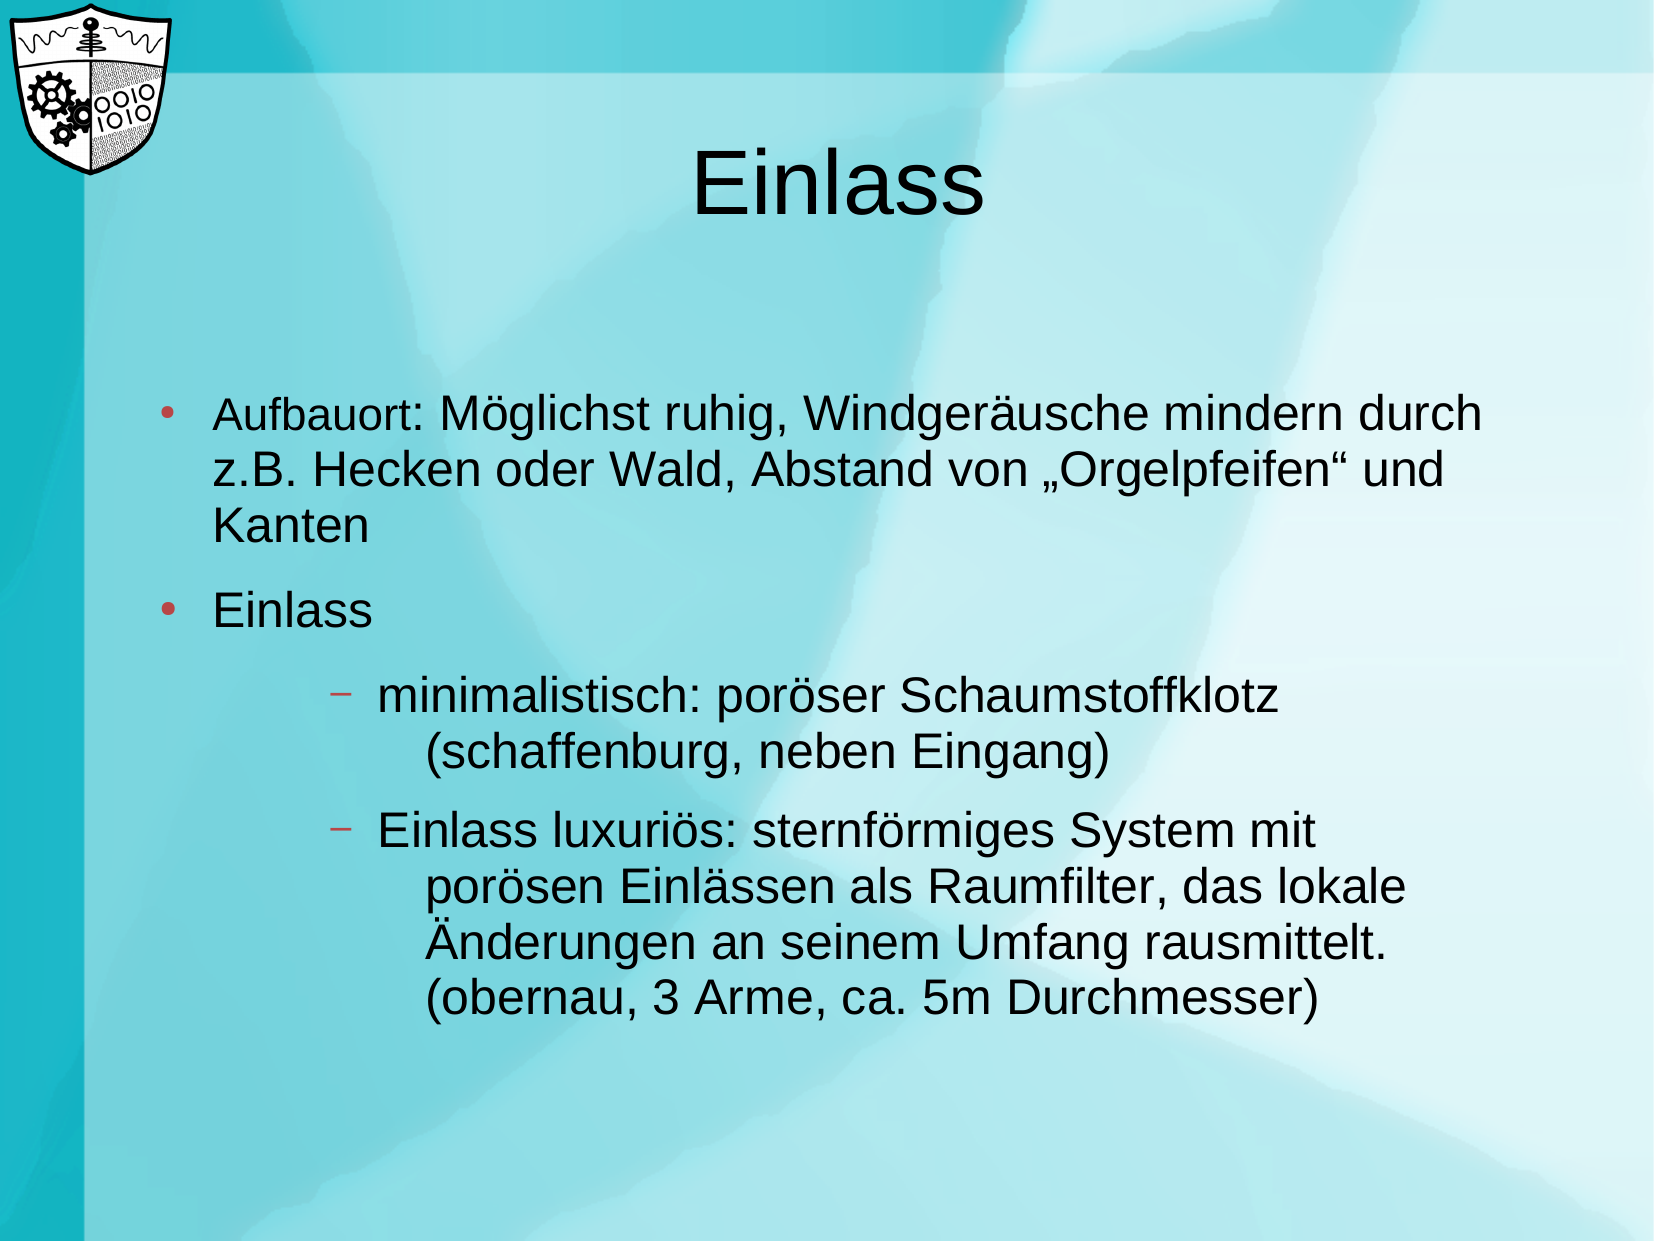

# Einlass
Aufbauort: Möglichst ruhig, Windgeräusche mindern durch z.B. Hecken oder Wald, Abstand von „Orgelpfeifen“ und Kanten
Einlass
minimalistisch: poröser Schaumstoffklotz (schaffenburg, neben Eingang)
Einlass luxuriös: sternförmiges System mit porösen Einlässen als Raumfilter, das lokale Änderungen an seinem Umfang rausmittelt. (obernau, 3 Arme, ca. 5m Durchmesser)